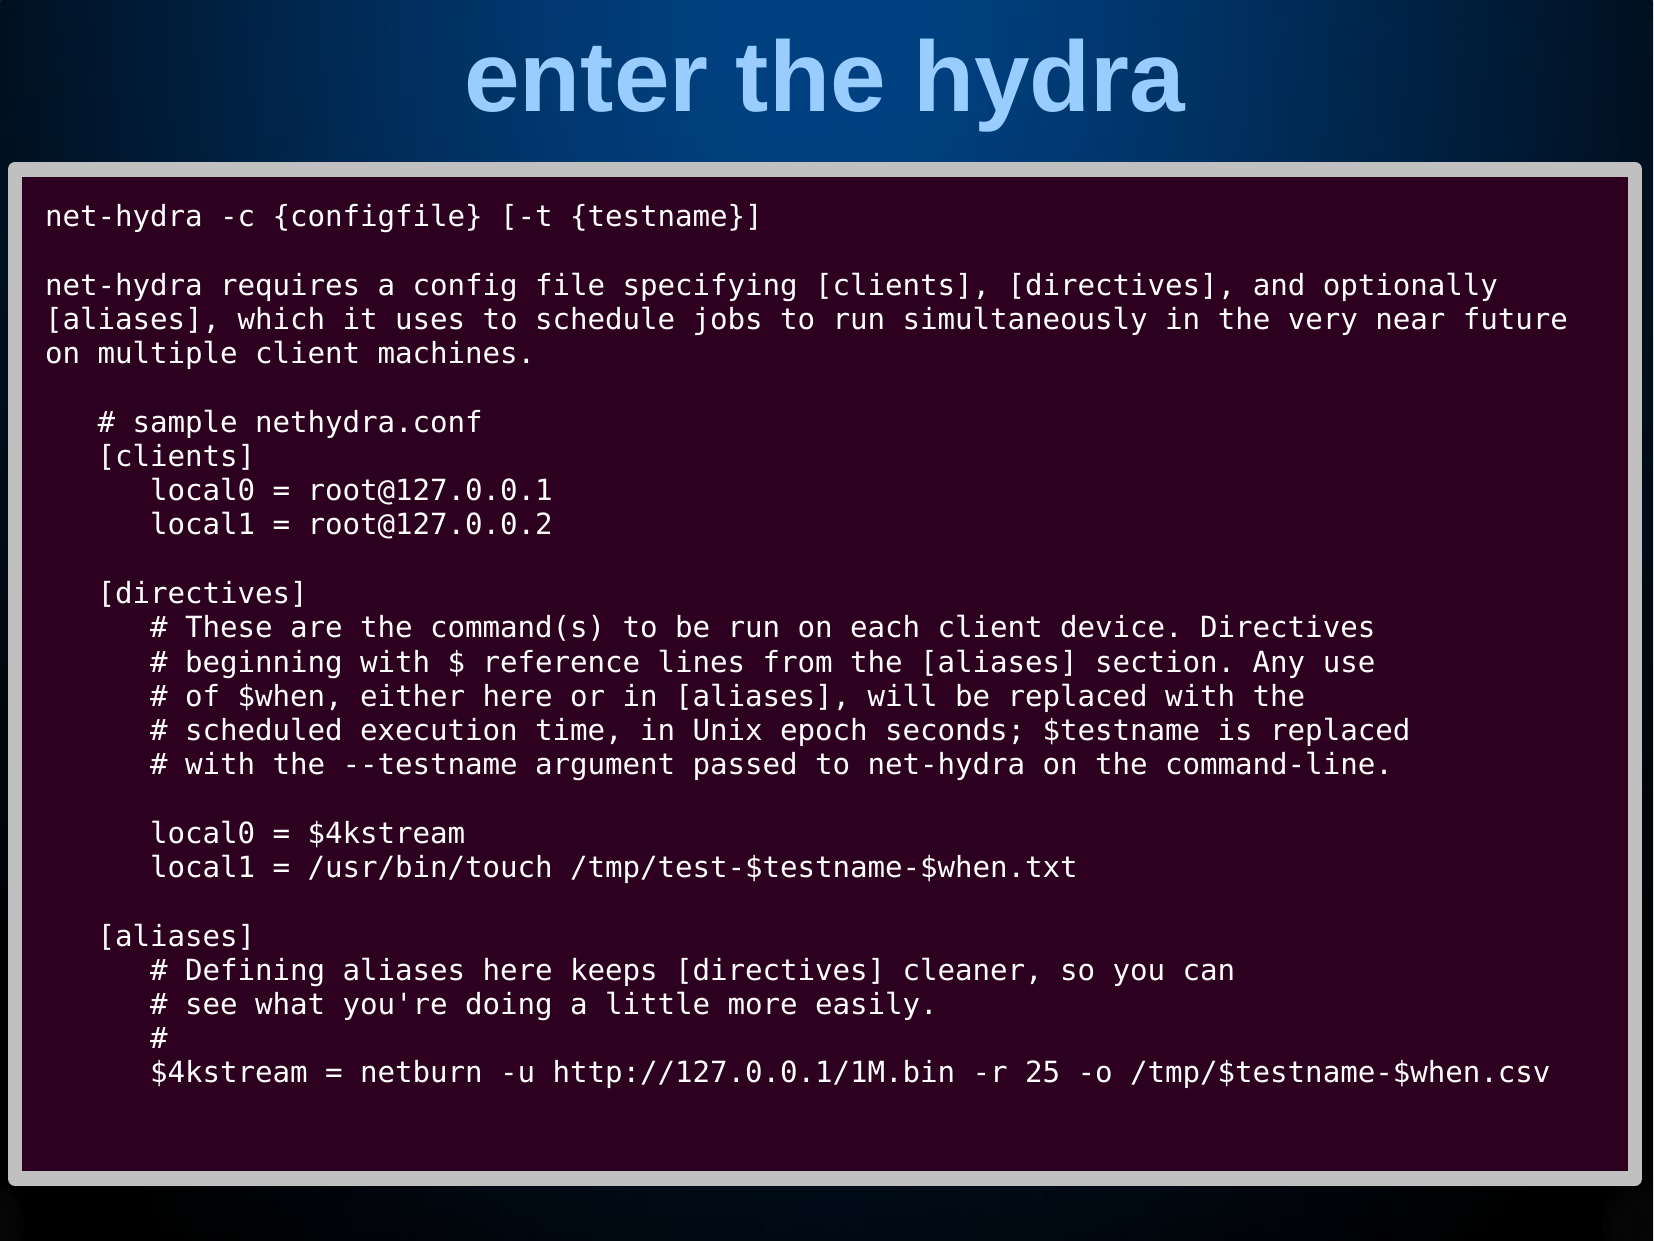

# enter the hydra
net-hydra -c {configfile} [-t {testname}]
net-hydra requires a config file specifying [clients], [directives], and optionally
[aliases], which it uses to schedule jobs to run simultaneously in the very near future
on multiple client machines.
 # sample nethydra.conf
 [clients]
 local0 = root@127.0.0.1
 local1 = root@127.0.0.2
 [directives]
 # These are the command(s) to be run on each client device. Directives
 # beginning with $ reference lines from the [aliases] section. Any use
 # of $when, either here or in [aliases], will be replaced with the
 # scheduled execution time, in Unix epoch seconds; $testname is replaced
 # with the --testname argument passed to net-hydra on the command-line.
 local0 = $4kstream
 local1 = /usr/bin/touch /tmp/test-$testname-$when.txt
 [aliases]
 # Defining aliases here keeps [directives] cleaner, so you can
 # see what you're doing a little more easily.
 #
 $4kstream = netburn -u http://127.0.0.1/1M.bin -r 25 -o /tmp/$testname-$when.csv